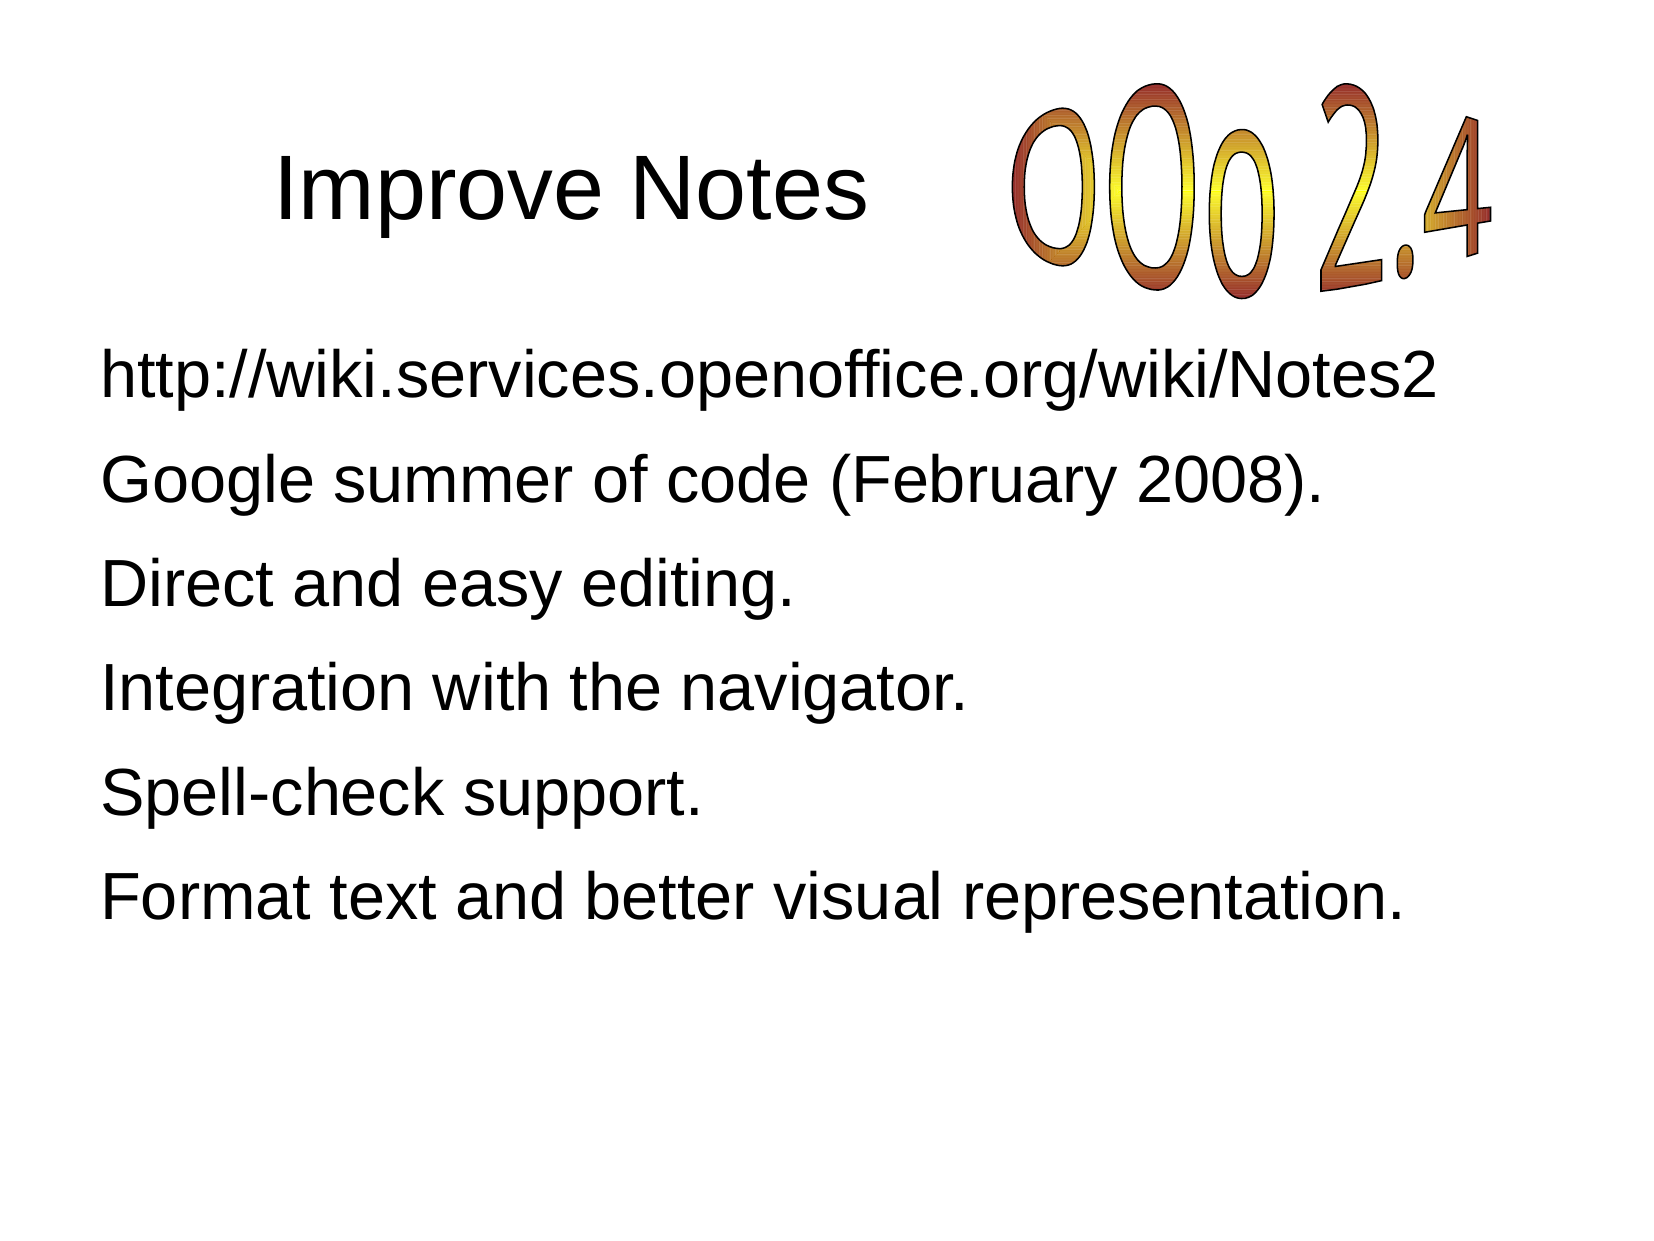

# Improve Notes
OOo 2.4
http://wiki.services.openoffice.org/wiki/Notes2
Google summer of code (February 2008).
Direct and easy editing.
Integration with the navigator.
Spell-check support.
Format text and better visual representation.